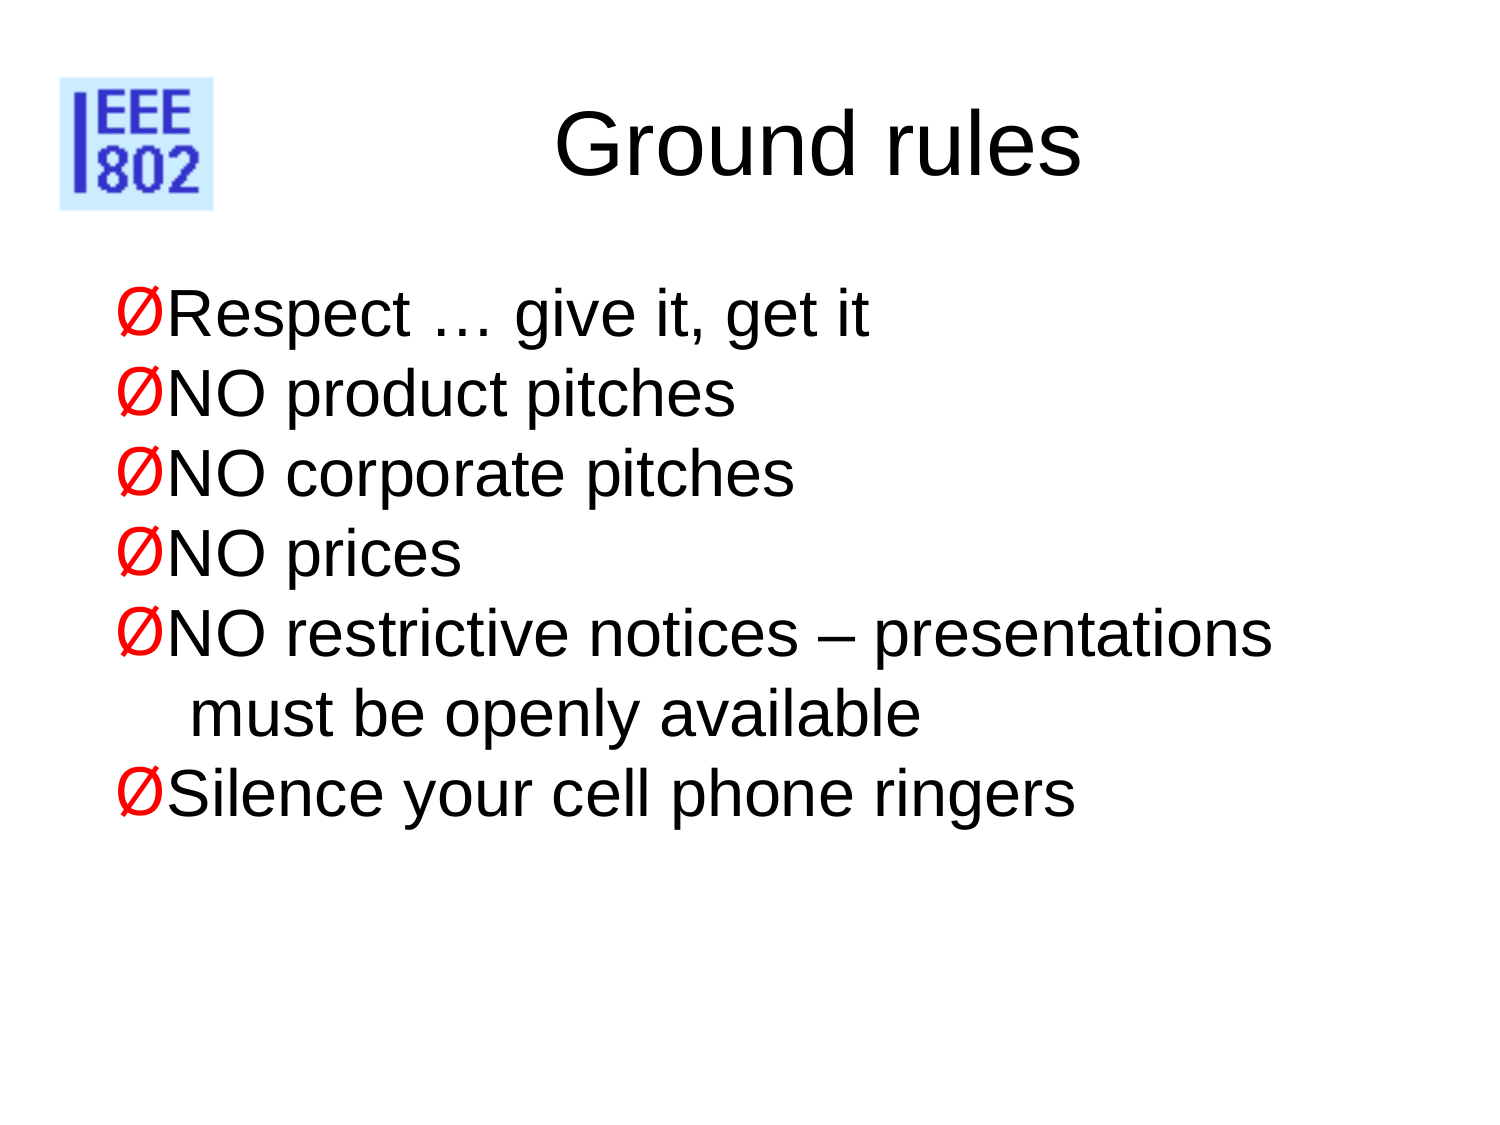

Ground rules
Respect … give it, get it
NO product pitches
NO corporate pitches
NO prices
NO restrictive notices – presentations must be openly available
Silence your cell phone ringers